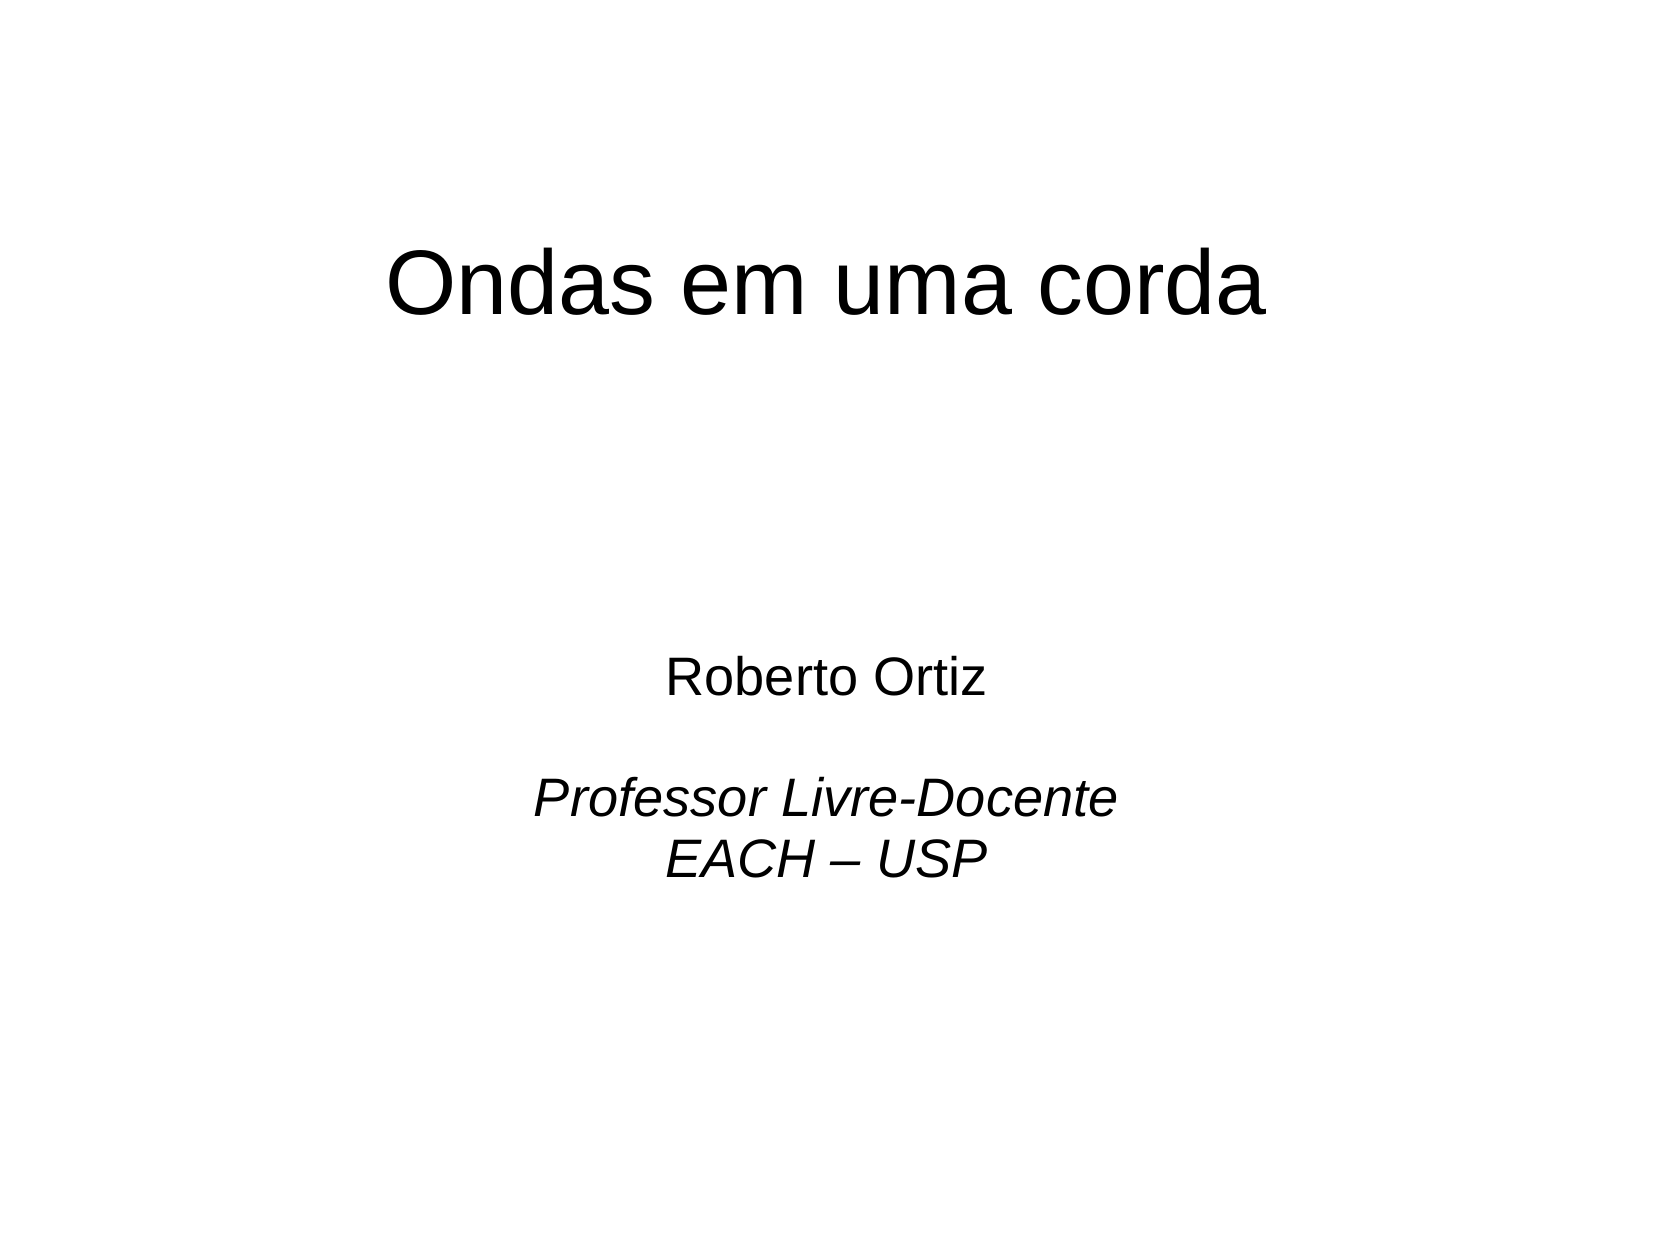

# Ondas em uma corda
Roberto Ortiz
Professor Livre-Docente
EACH – USP